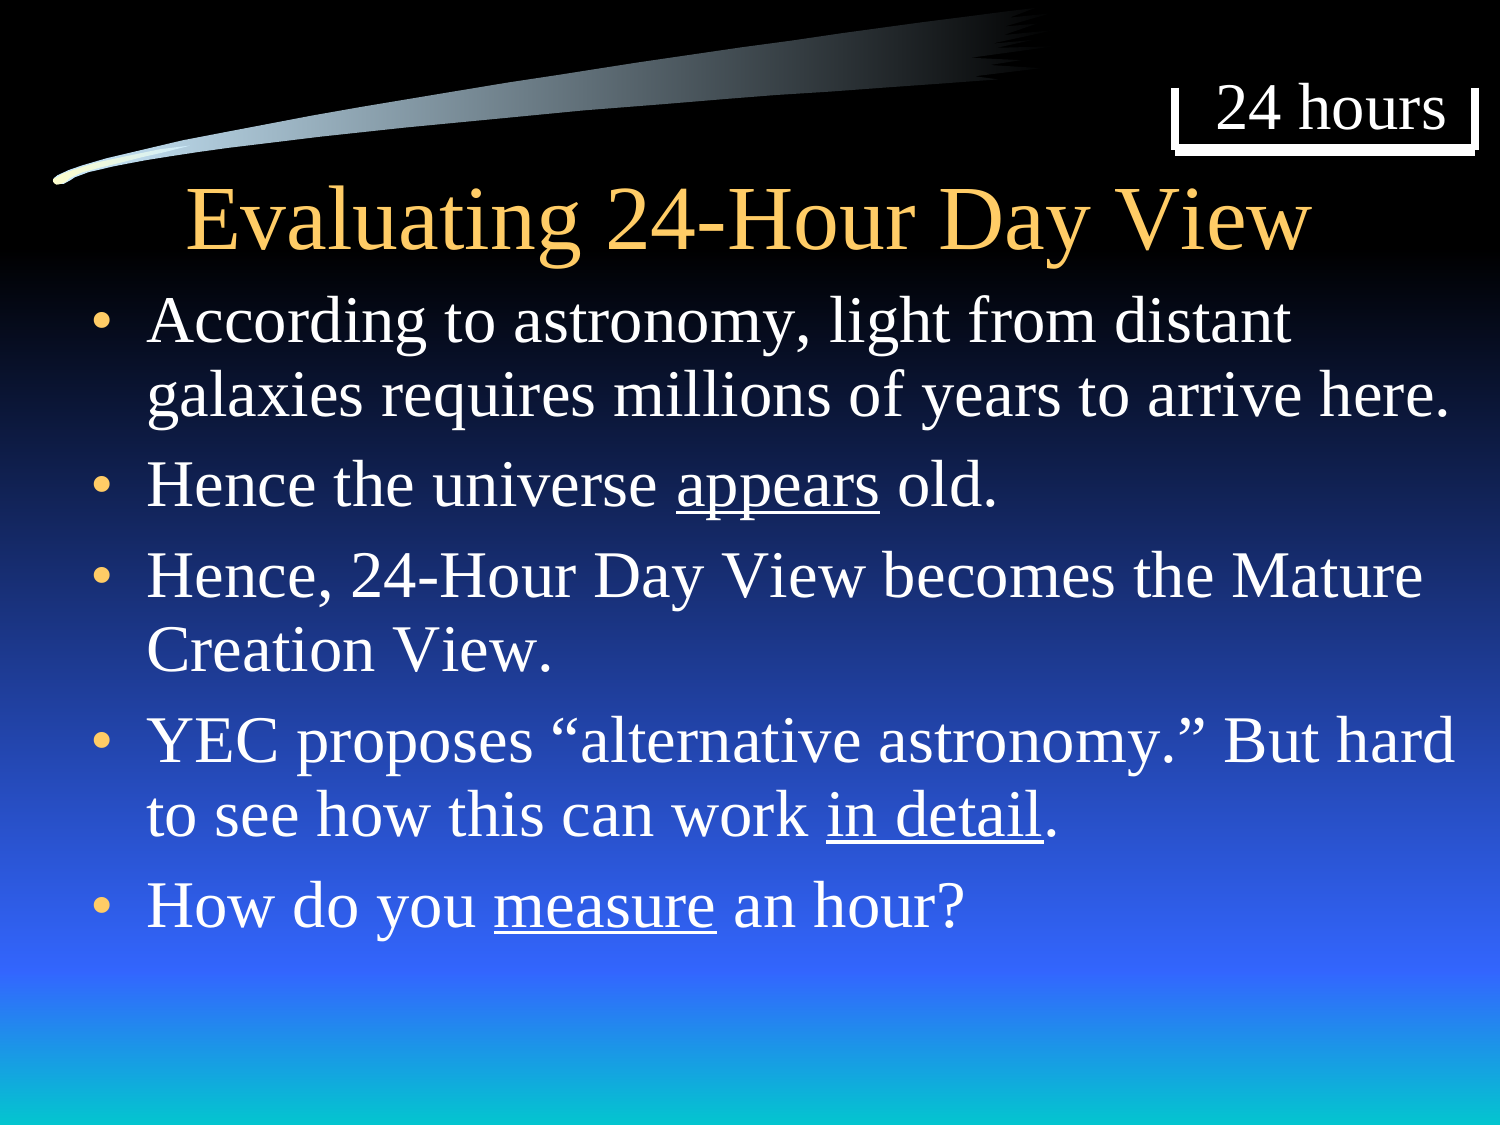

24 hours
# Evaluating 24-Hour Day View
According to astronomy, light from distant galaxies requires millions of years to arrive here.
Hence the universe appears old.
Hence, 24-Hour Day View becomes the Mature Creation View.
YEC proposes “alternative astronomy.” But hard to see how this can work in detail.
How do you measure an hour?